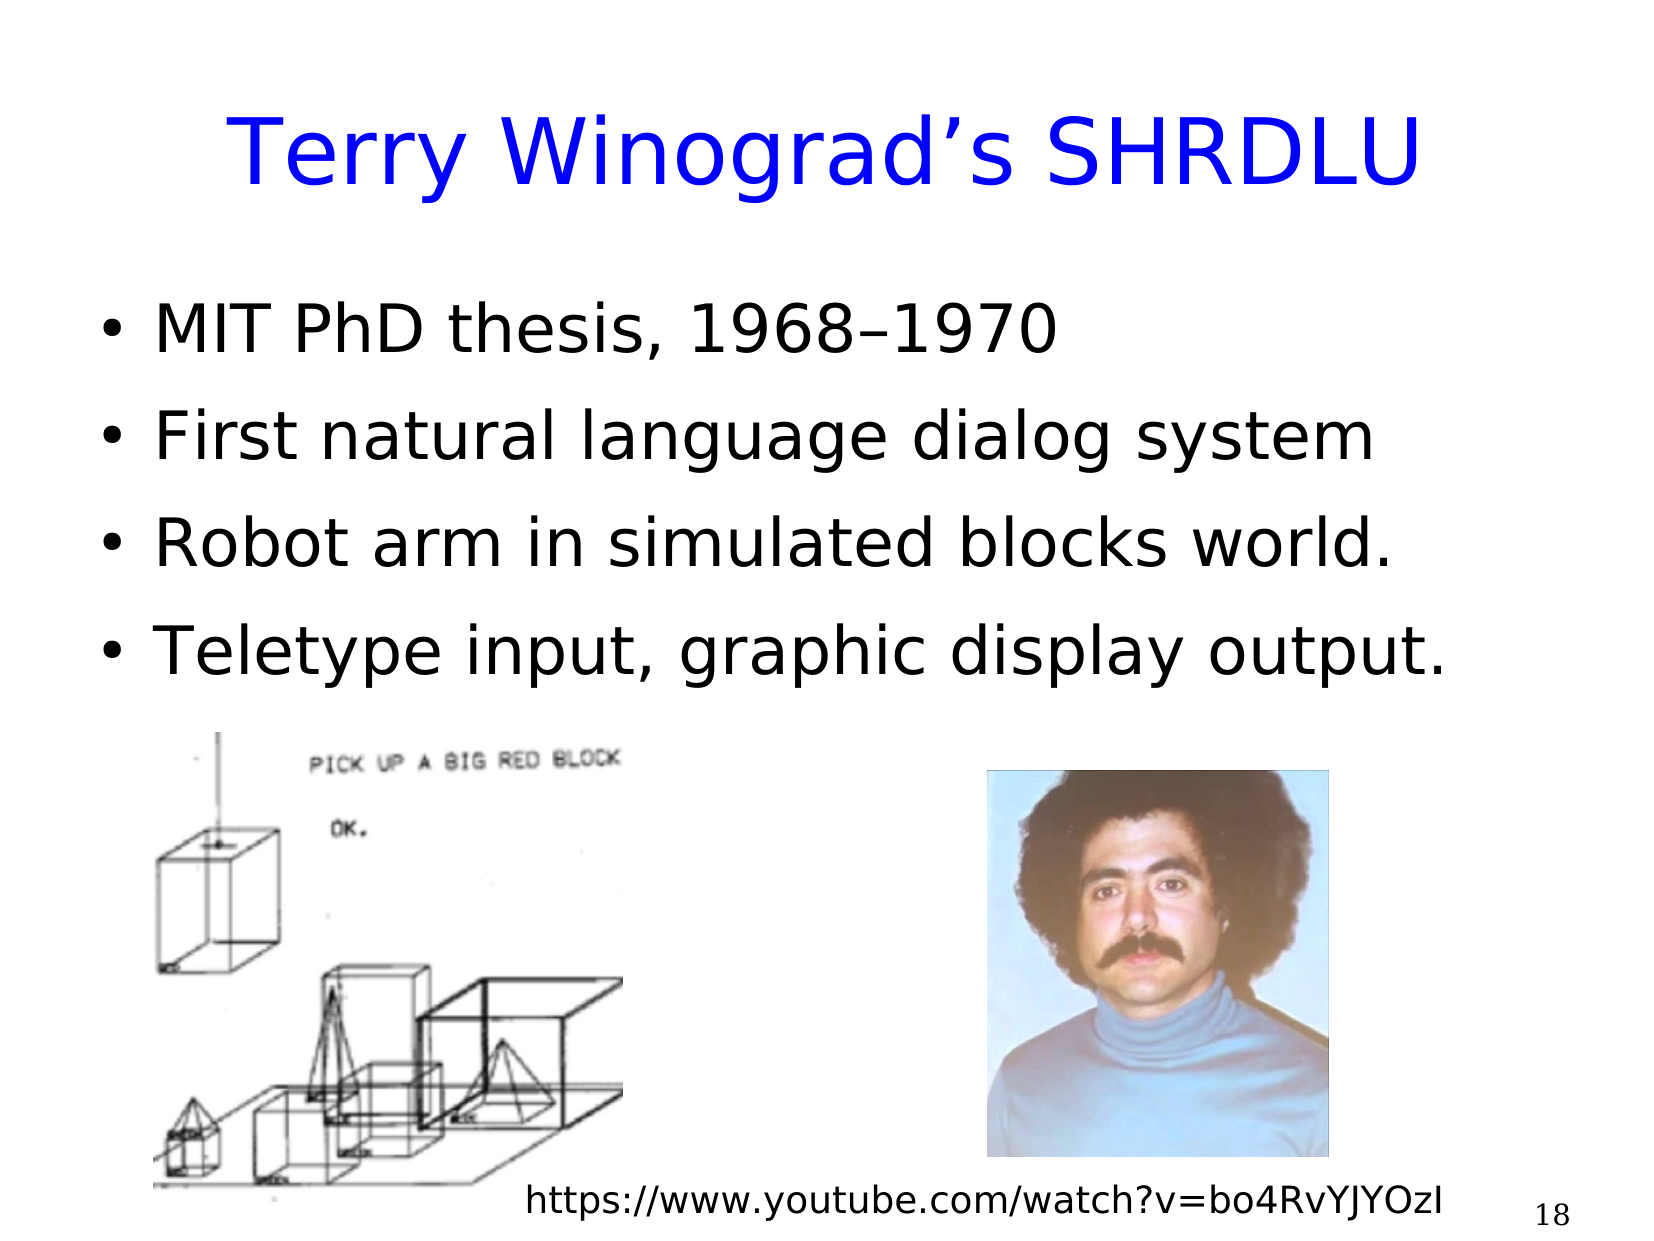

# Terry Winograd’s SHRDLU
MIT PhD thesis, 1968–1970
First natural language dialog system
Robot arm in simulated blocks world.
Teletype input, graphic display output.
https://www.youtube.com/watch?v=bo4RvYJYOzI
18